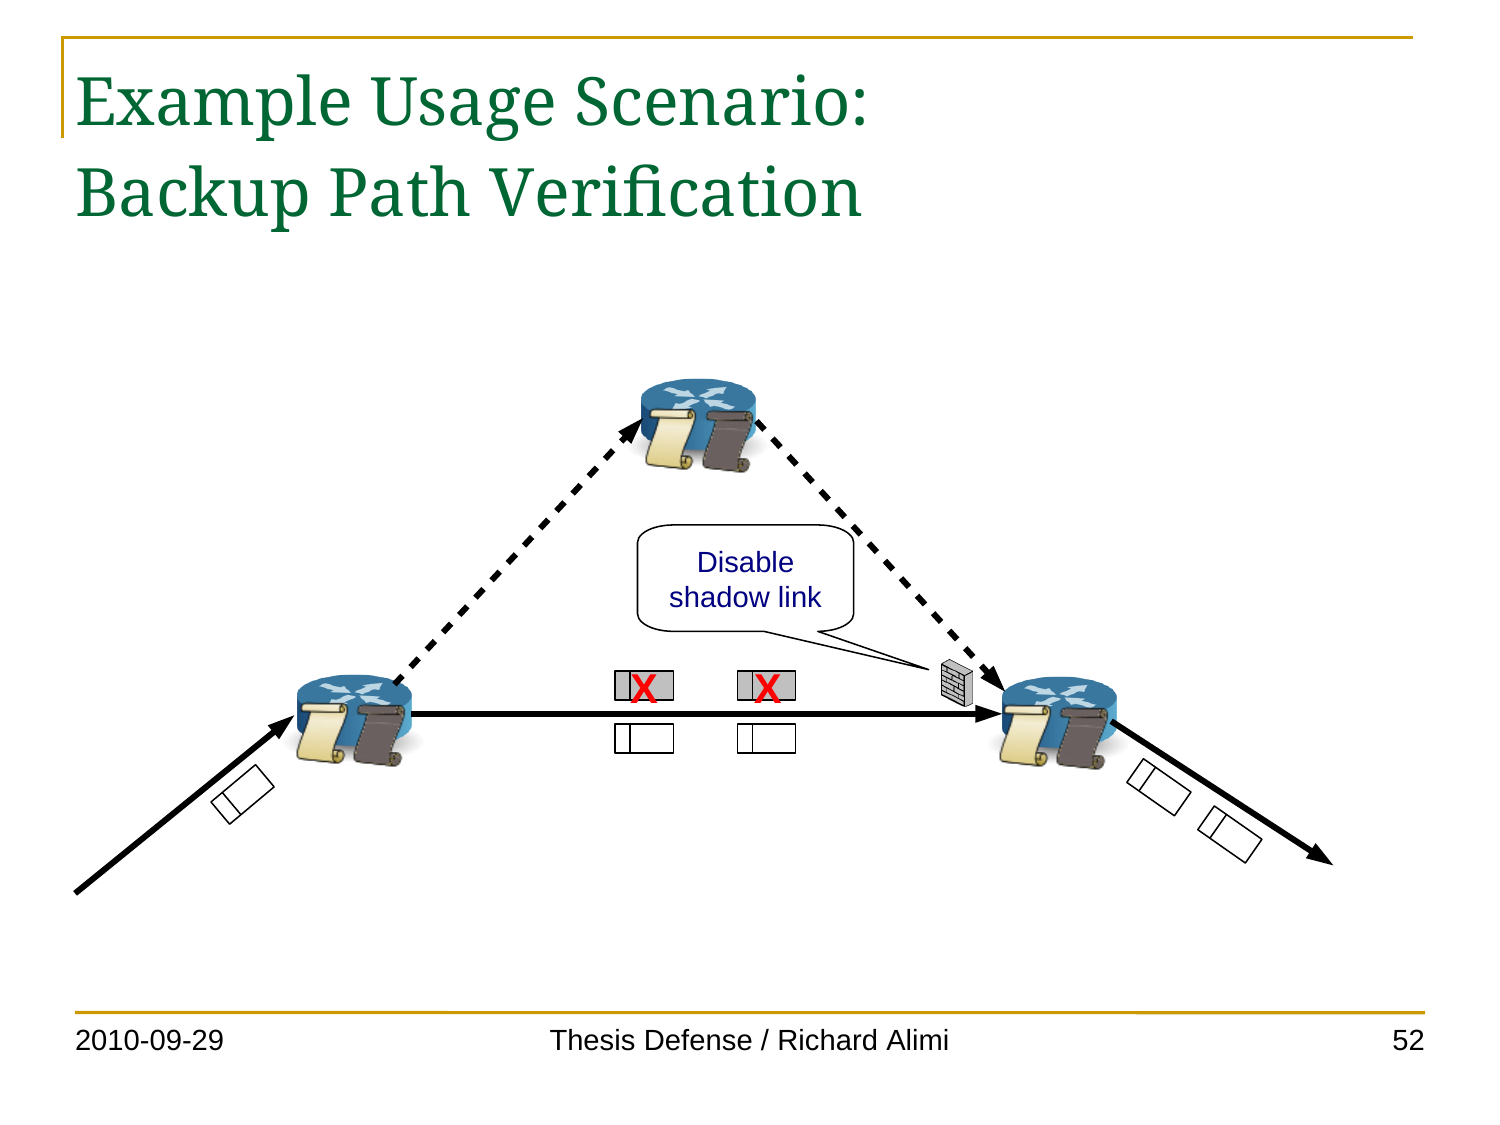

# Example Usage Scenario: Backup Path Verification
Disable
shadow link
X
X
2010-09-29
Thesis Defense / Richard Alimi
52